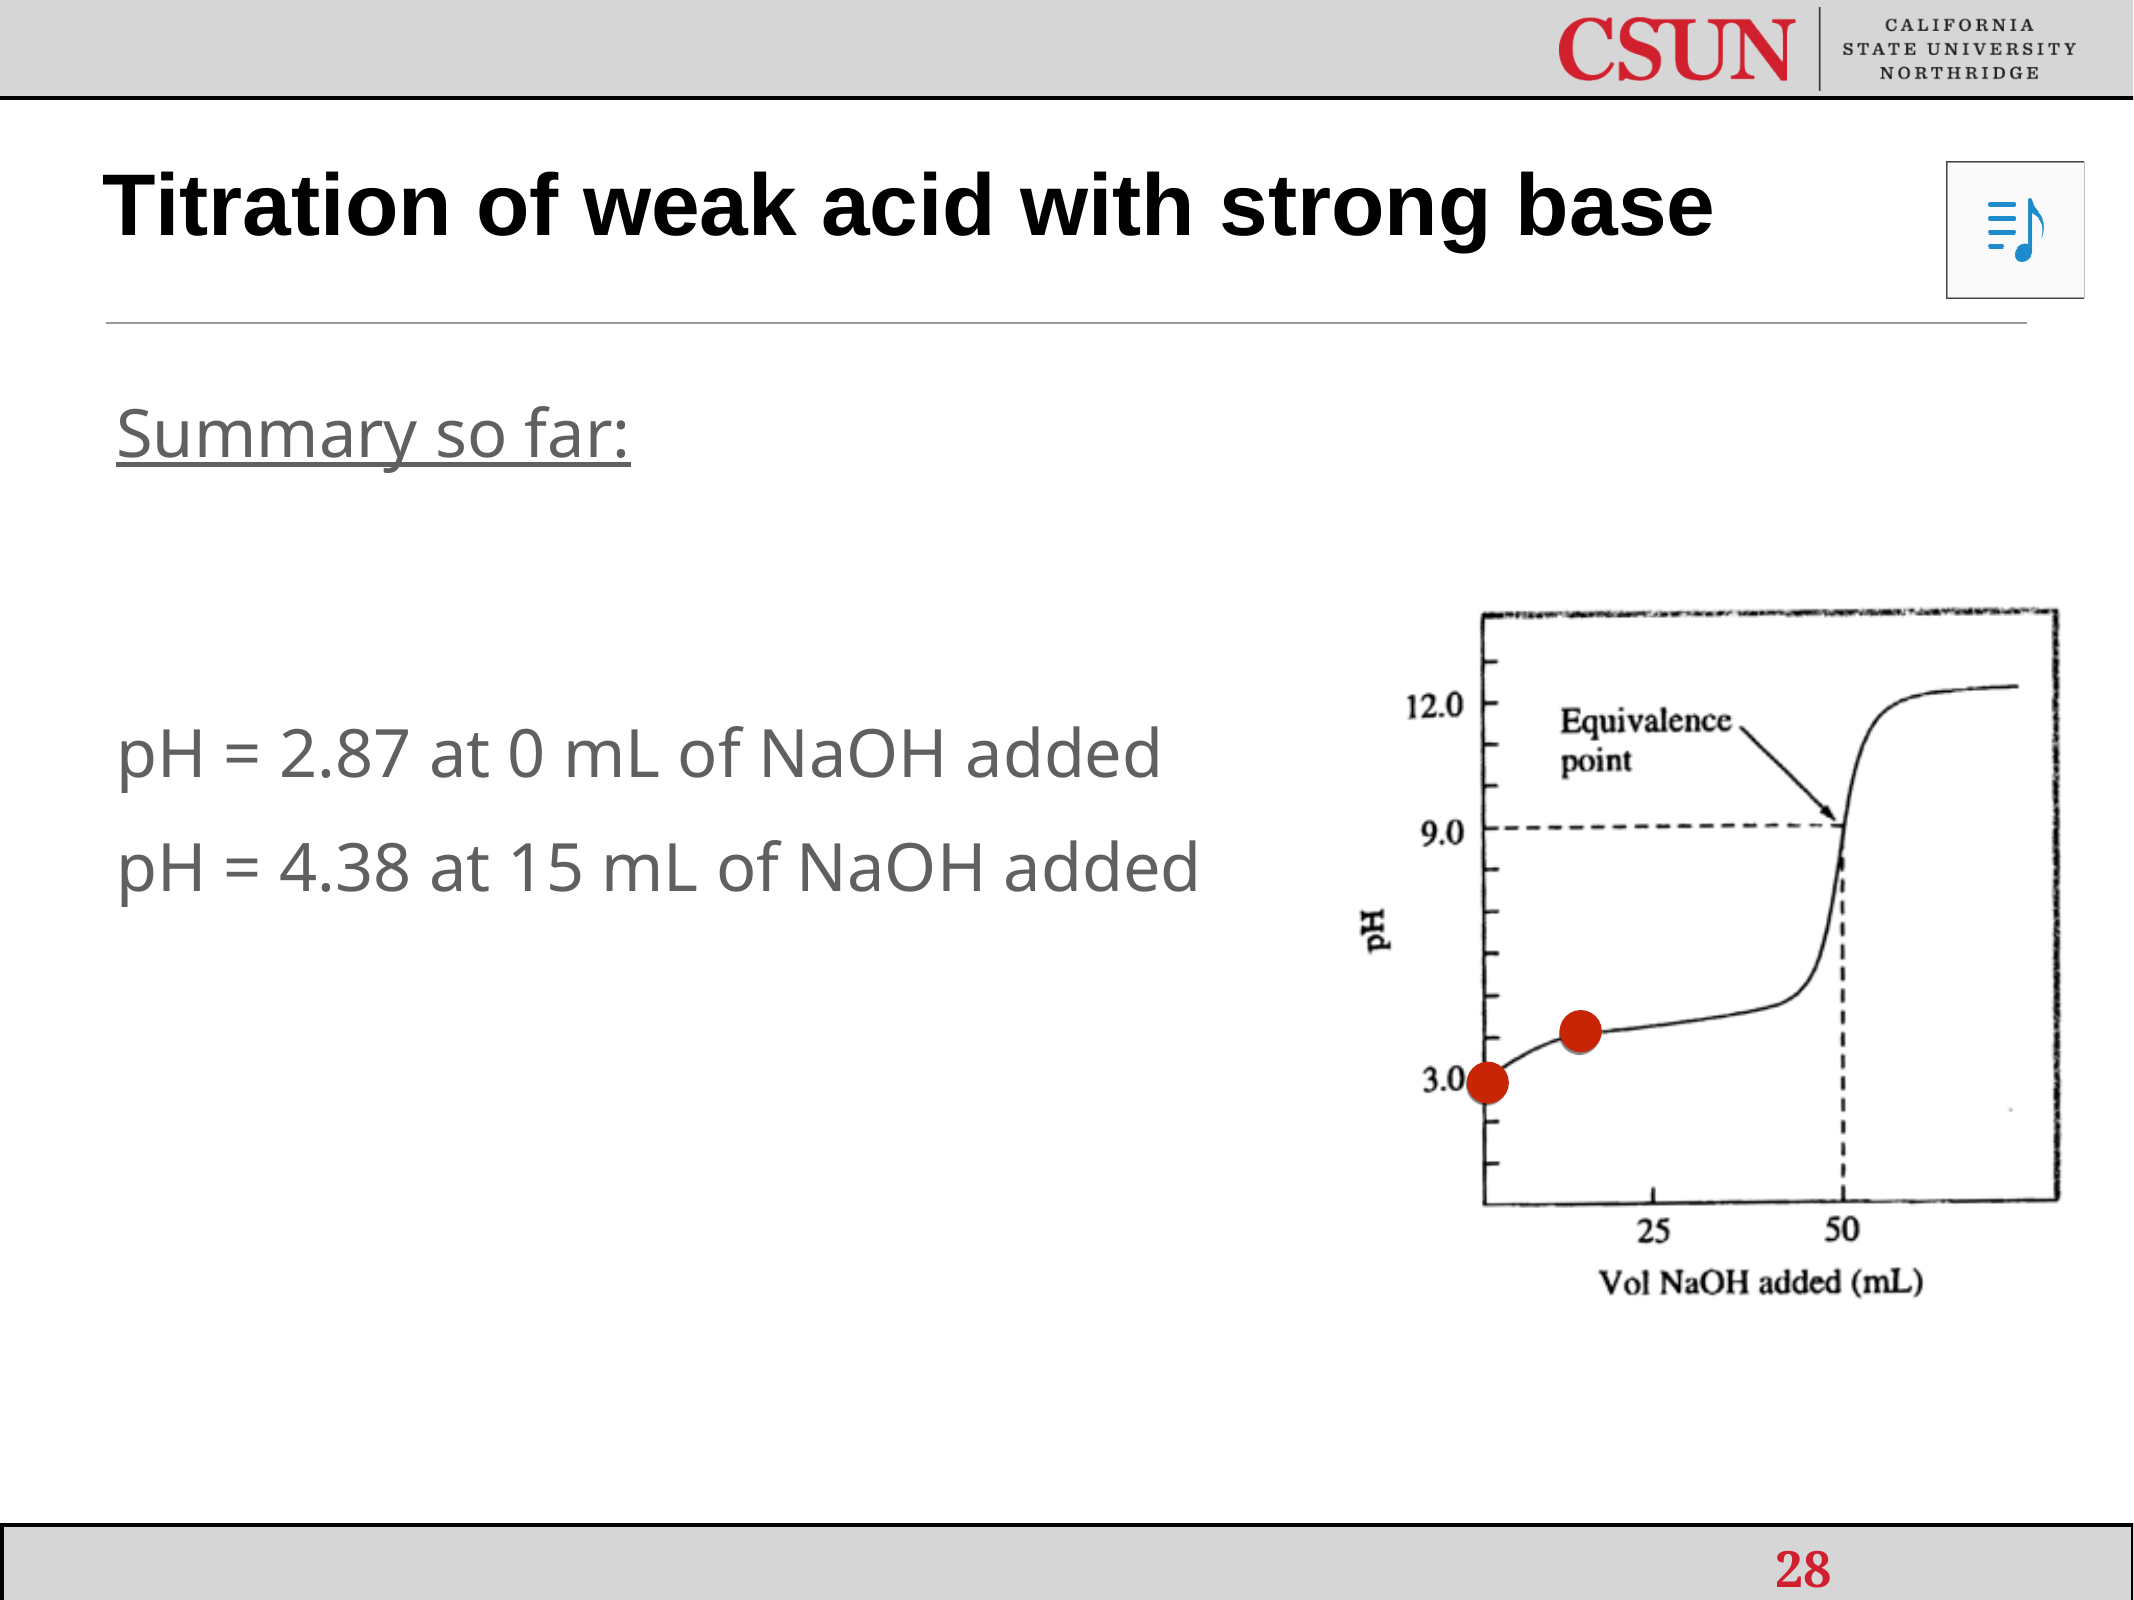

Titration of weak acid with strong base
# Summary so far: pH = 2.87 at 0 mL of NaOH added
pH = 4.38 at 15 mL of NaOH added
28